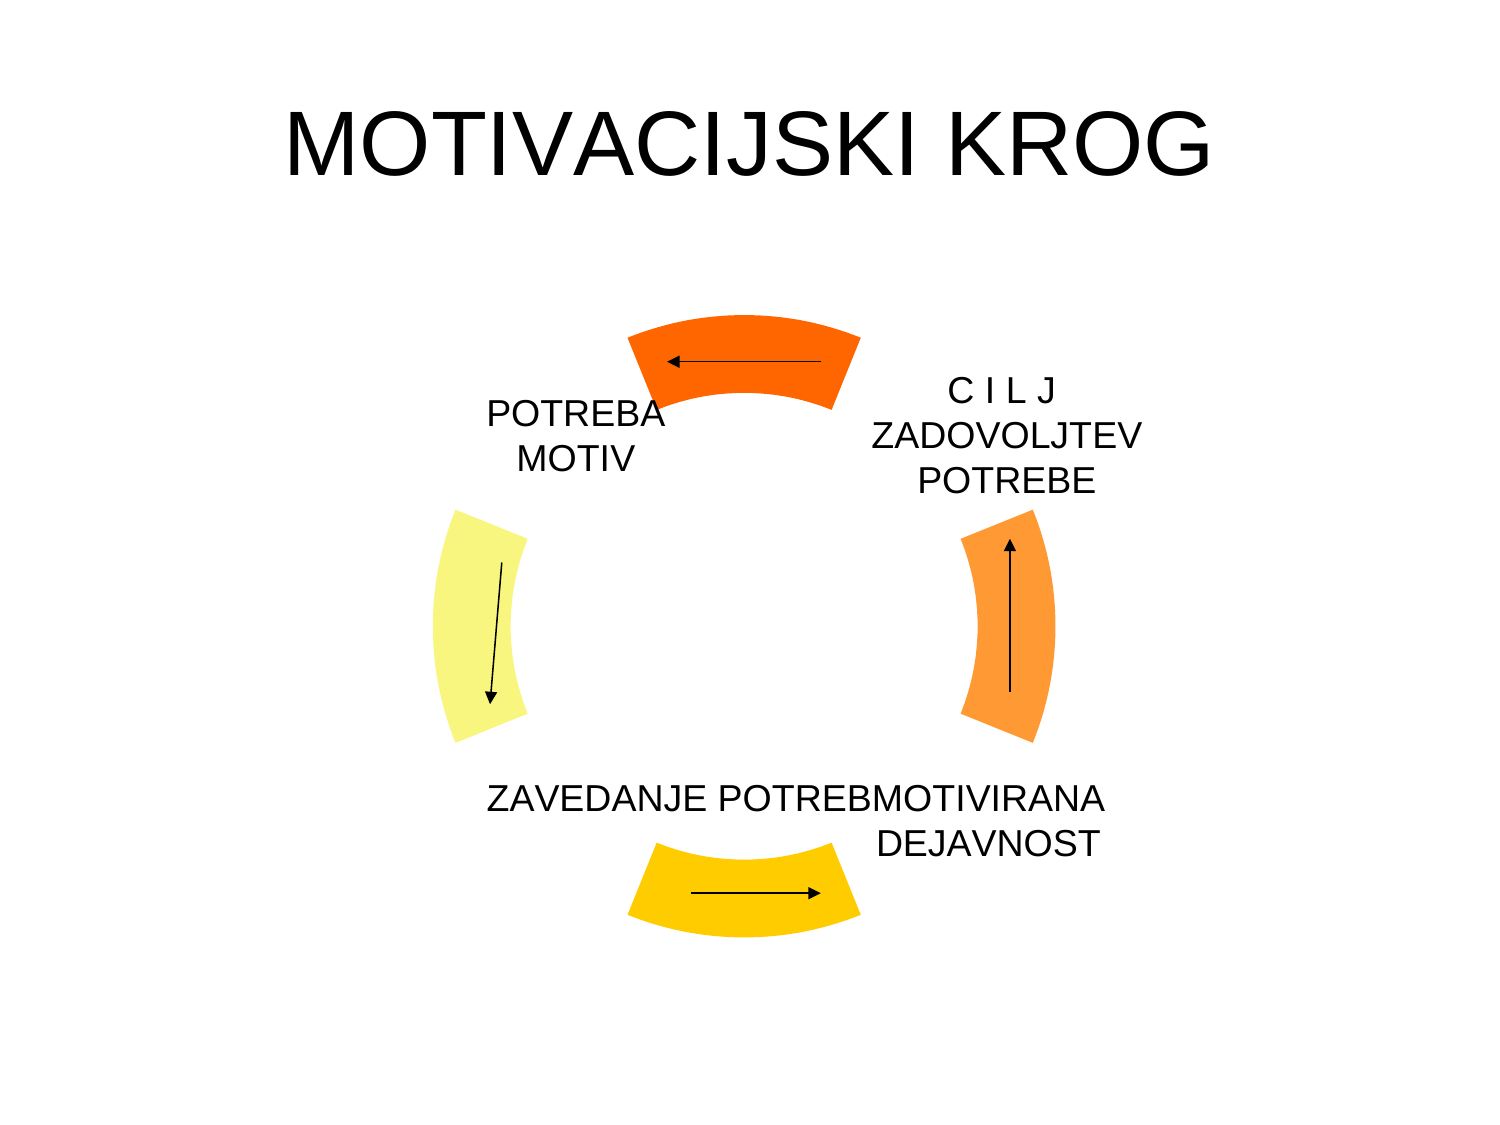

# MOTIVACIJSKI KROG
C I L J
ZADOVOLJTEV
POTREBE
POTREBA
MOTIV
MOTIVIRANA
DEJAVNOST
ZAVEDANJE POTREB